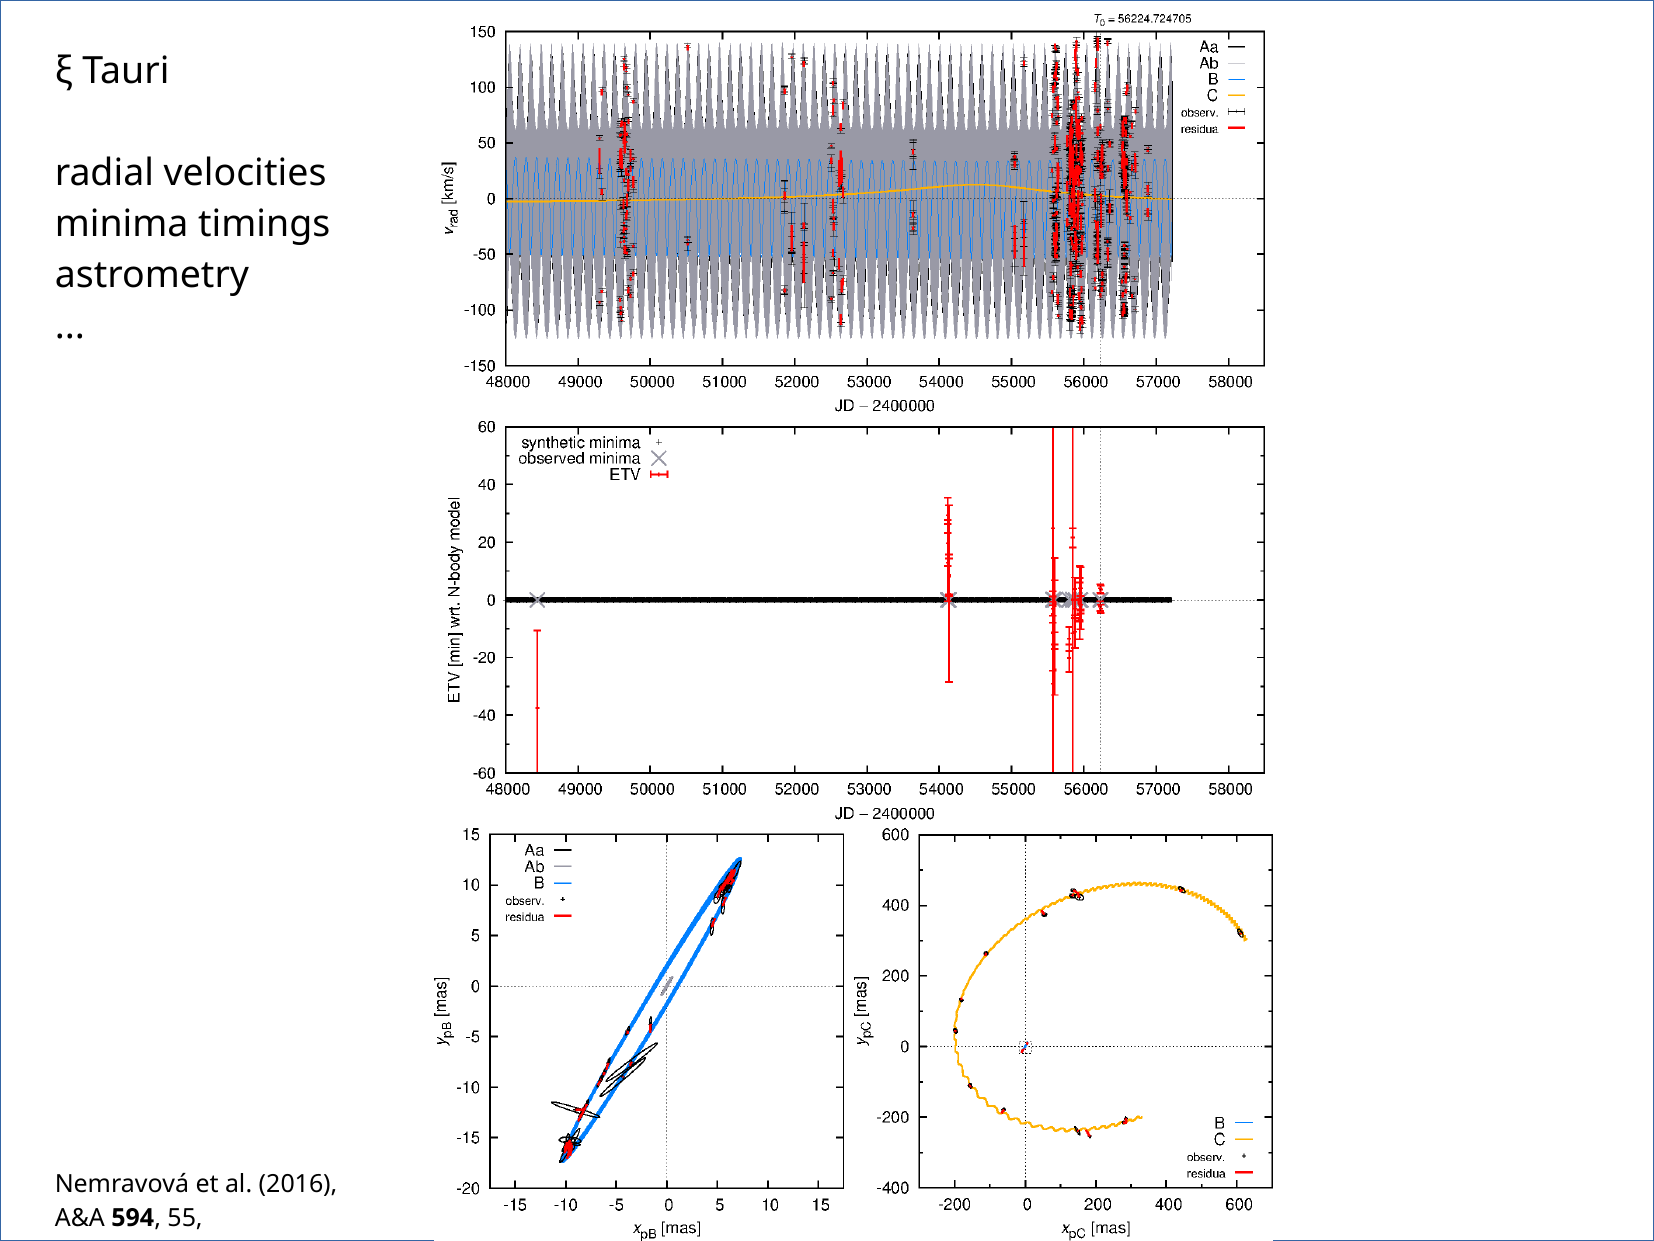

ξ Tauri
radial velocities
minima timings
astrometry
...
Nemravová et al. (2016),
A&A 594, 55,
highlight